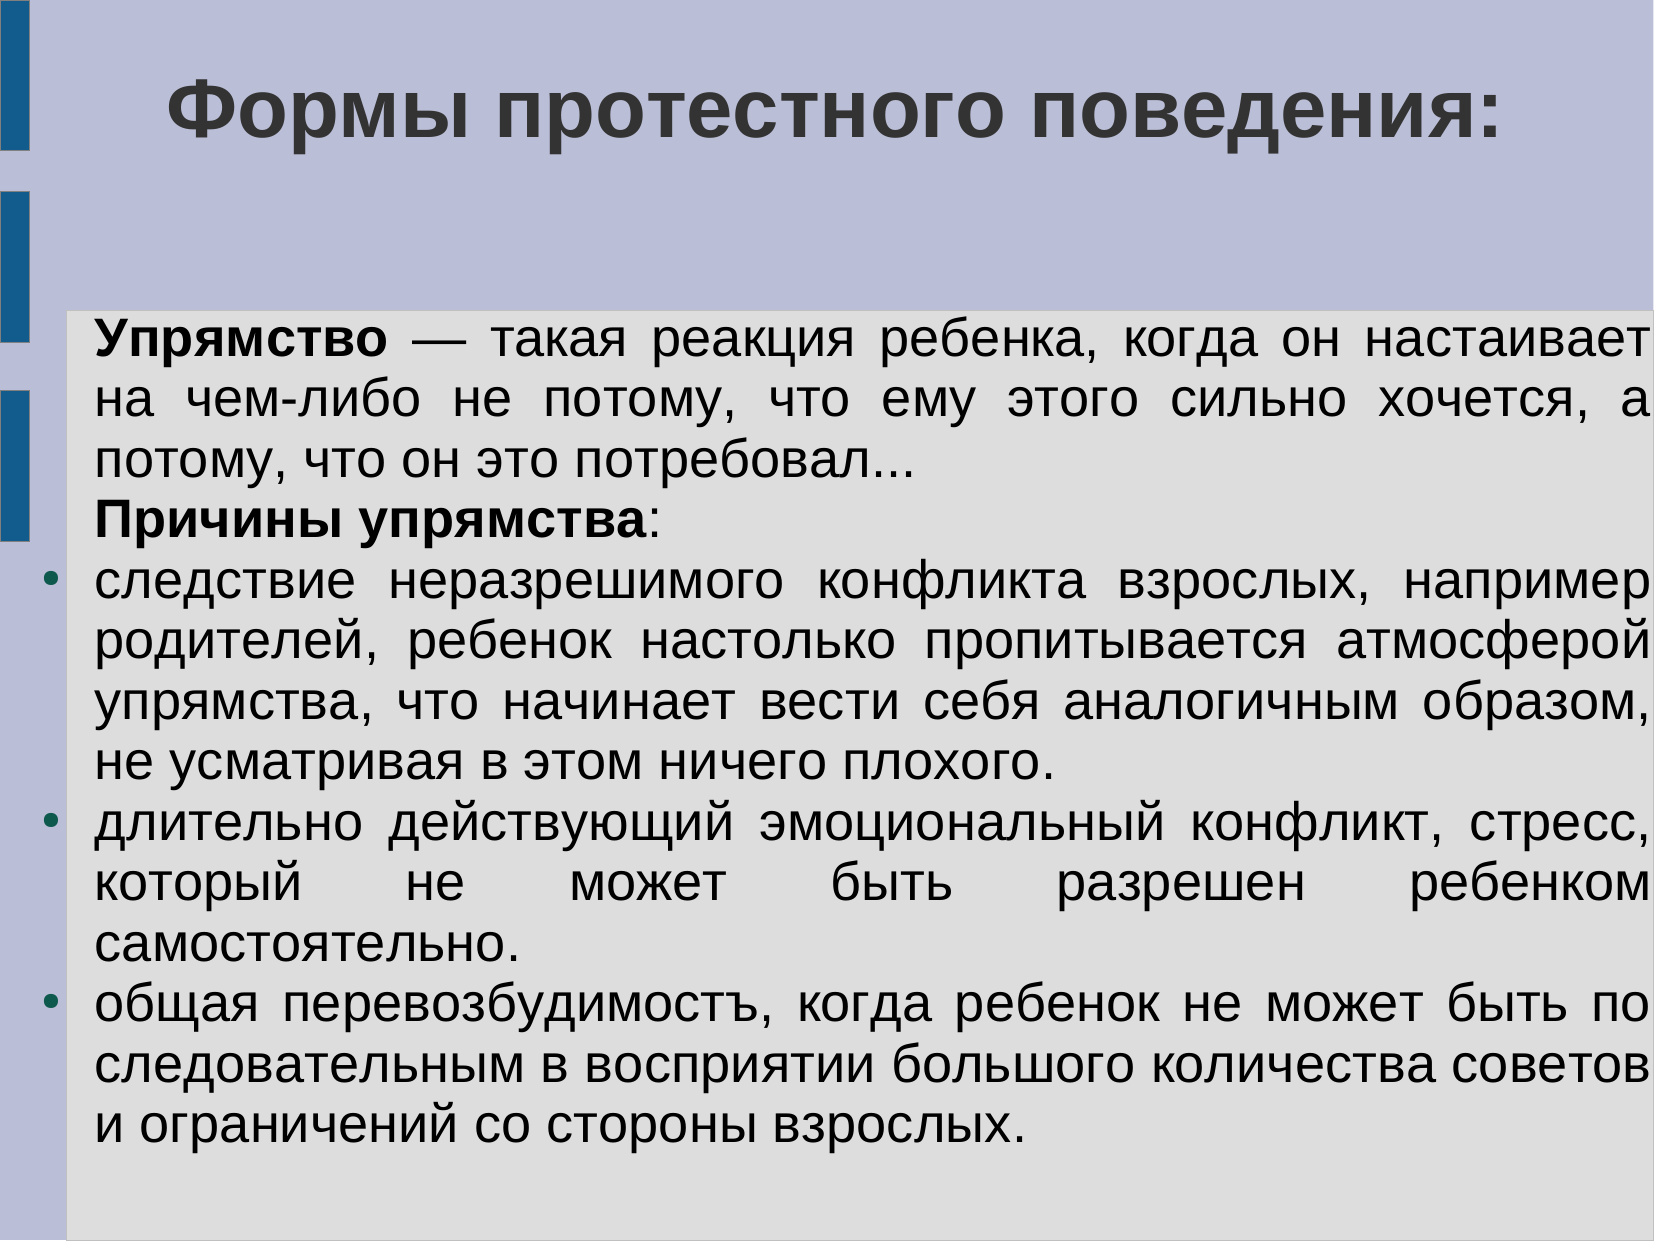

# Формы протестного поведения:
Упрямство — такая реакция ребенка, когда он настаивает на чем-либо не потому, что ему этого сильно хочется, а потому, что он это потребовал...
Причины упрямства:
следствие неразрешимого конфликта взрослых, например родителей, ребенок настолько пропитывается атмосферой упрямства, что начинает вести себя аналогичным образом, не усматривая в этом ничего плохого.
длительно действующий эмоциональный конфликт, стресс, который не может быть разрешен ребенком самостоятельно.
общая перевозбудимостъ, когда ребенок не может быть по­следовательным в восприятии большого количества советов и ограничений со стороны взрослых.